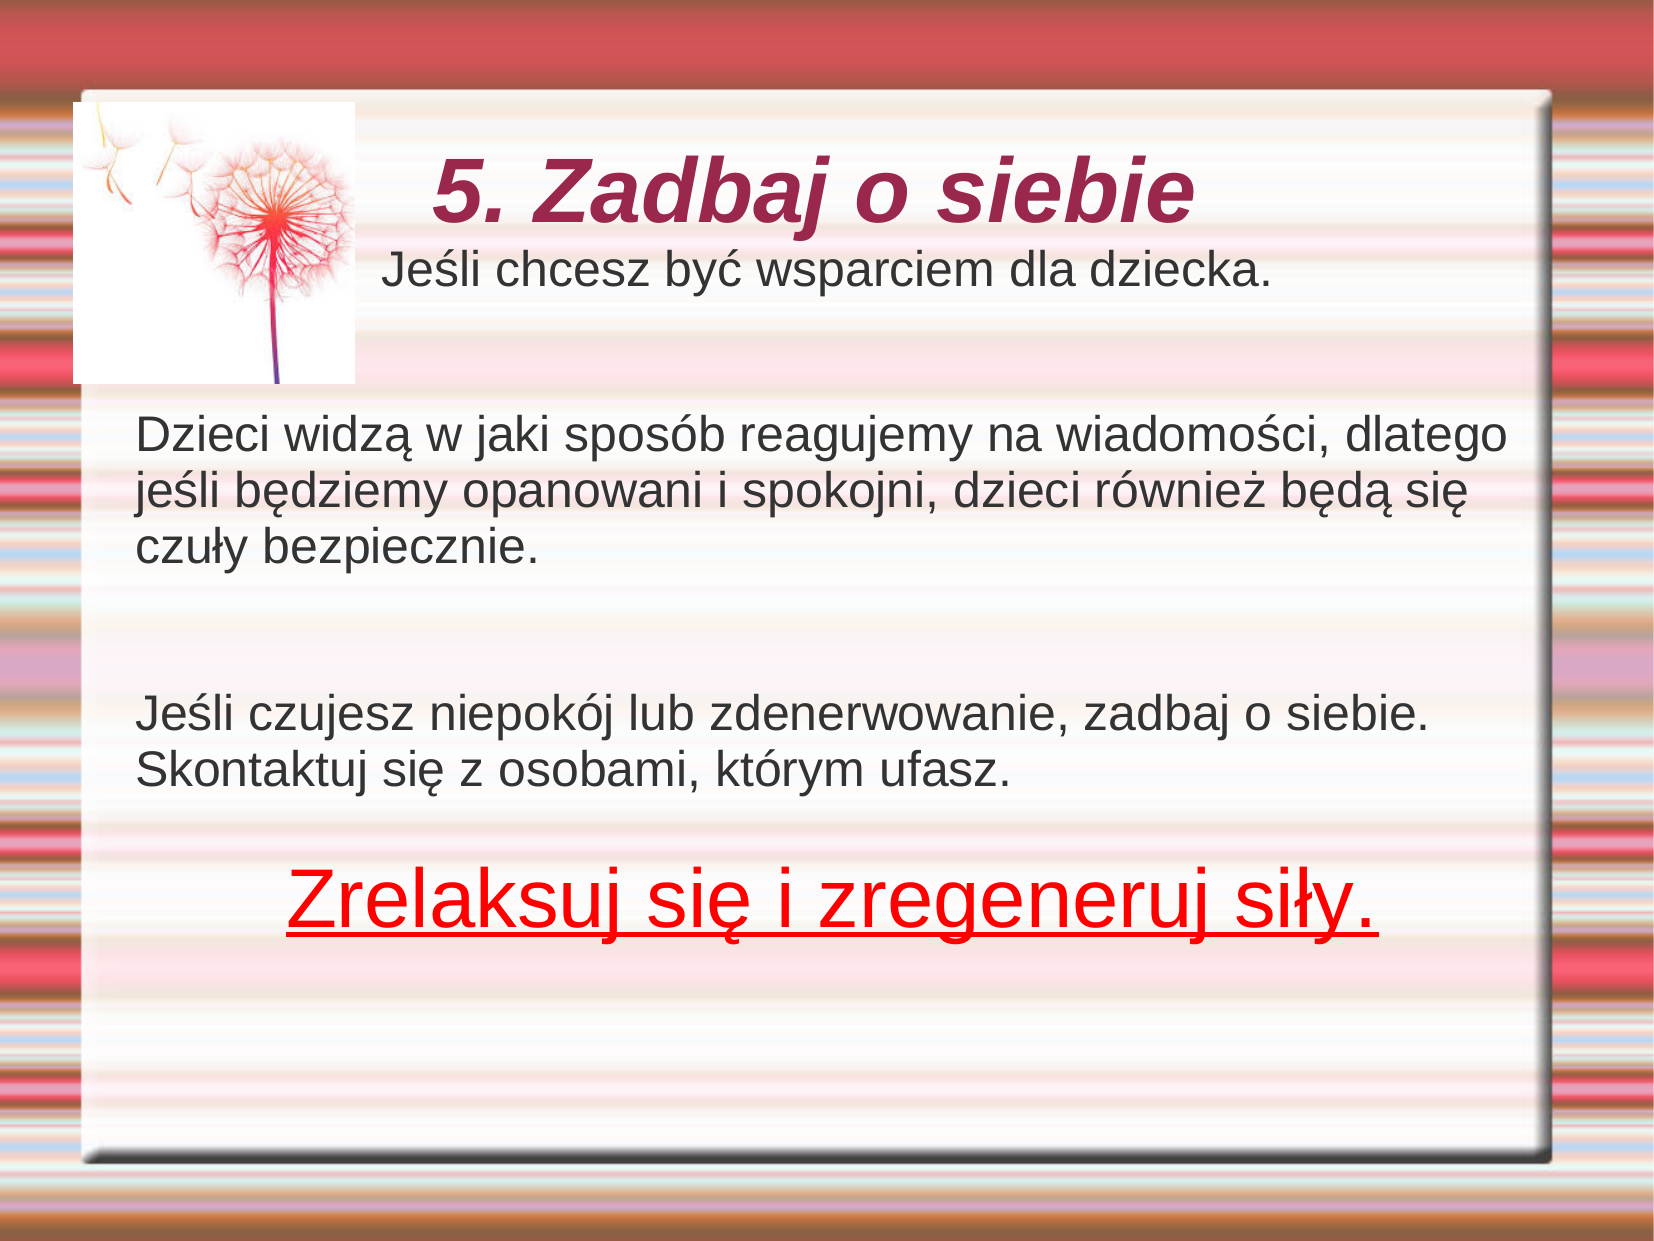

# 5. Zadbaj o siebie Jeśli chcesz być wsparciem dla dziecka.
Dzieci widzą w jaki sposób reagujemy na wiadomości, dlatego jeśli będziemy opanowani i spokojni, dzieci również będą się czuły bezpiecznie.
Jeśli czujesz niepokój lub zdenerwowanie, zadbaj o siebie. Skontaktuj się z osobami, którym ufasz.
 Zrelaksuj się i zregeneruj siły.